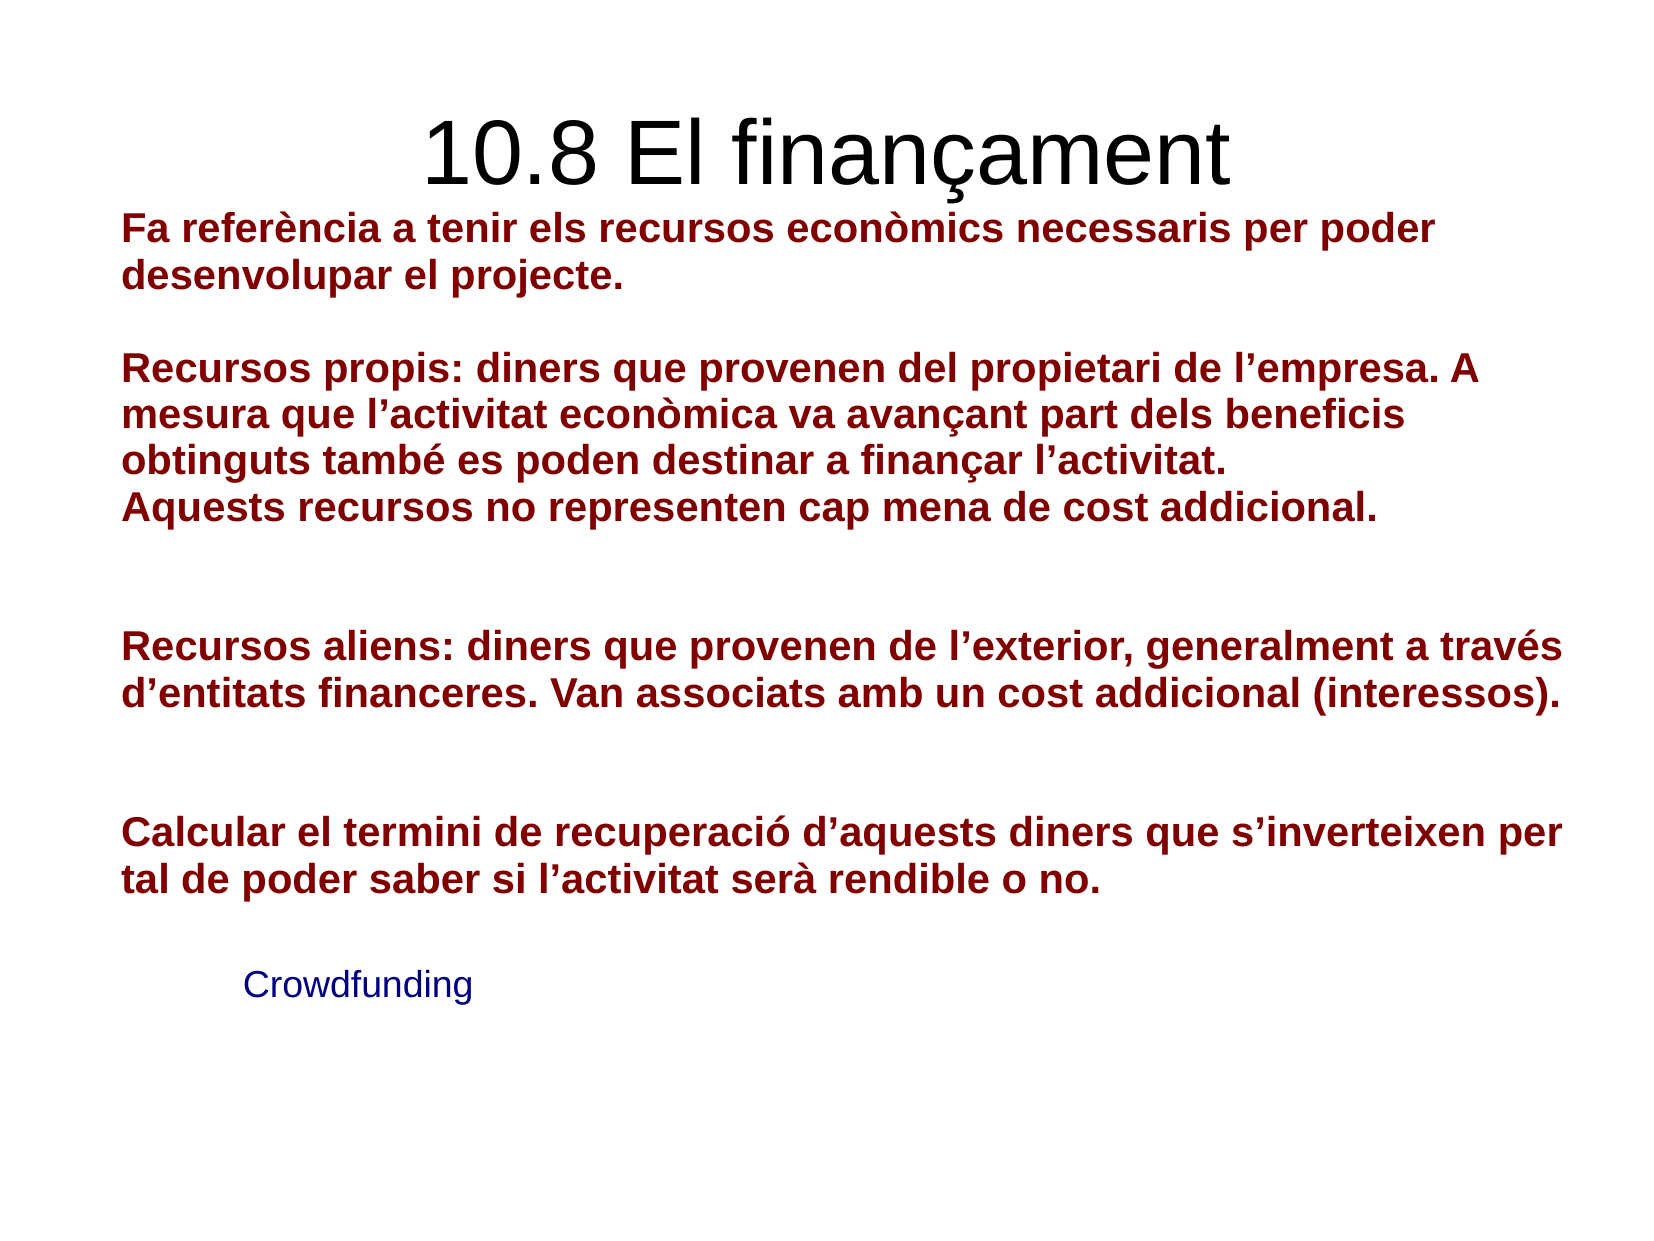

# 10.8 El finançament
Fa referència a tenir els recursos econòmics necessaris per poder desenvolupar el projecte.
Recursos propis: diners que provenen del propietari de l’empresa. A mesura que l’activitat econòmica va avançant part dels beneficis obtinguts també es poden destinar a finançar l’activitat.
Aquests recursos no representen cap mena de cost addicional.
Recursos aliens: diners que provenen de l’exterior, generalment a través d’entitats financeres. Van associats amb un cost addicional (interessos).
Calcular el termini de recuperació d’aquests diners que s’inverteixen per tal de poder saber si l’activitat serà rendible o no.
Crowdfunding